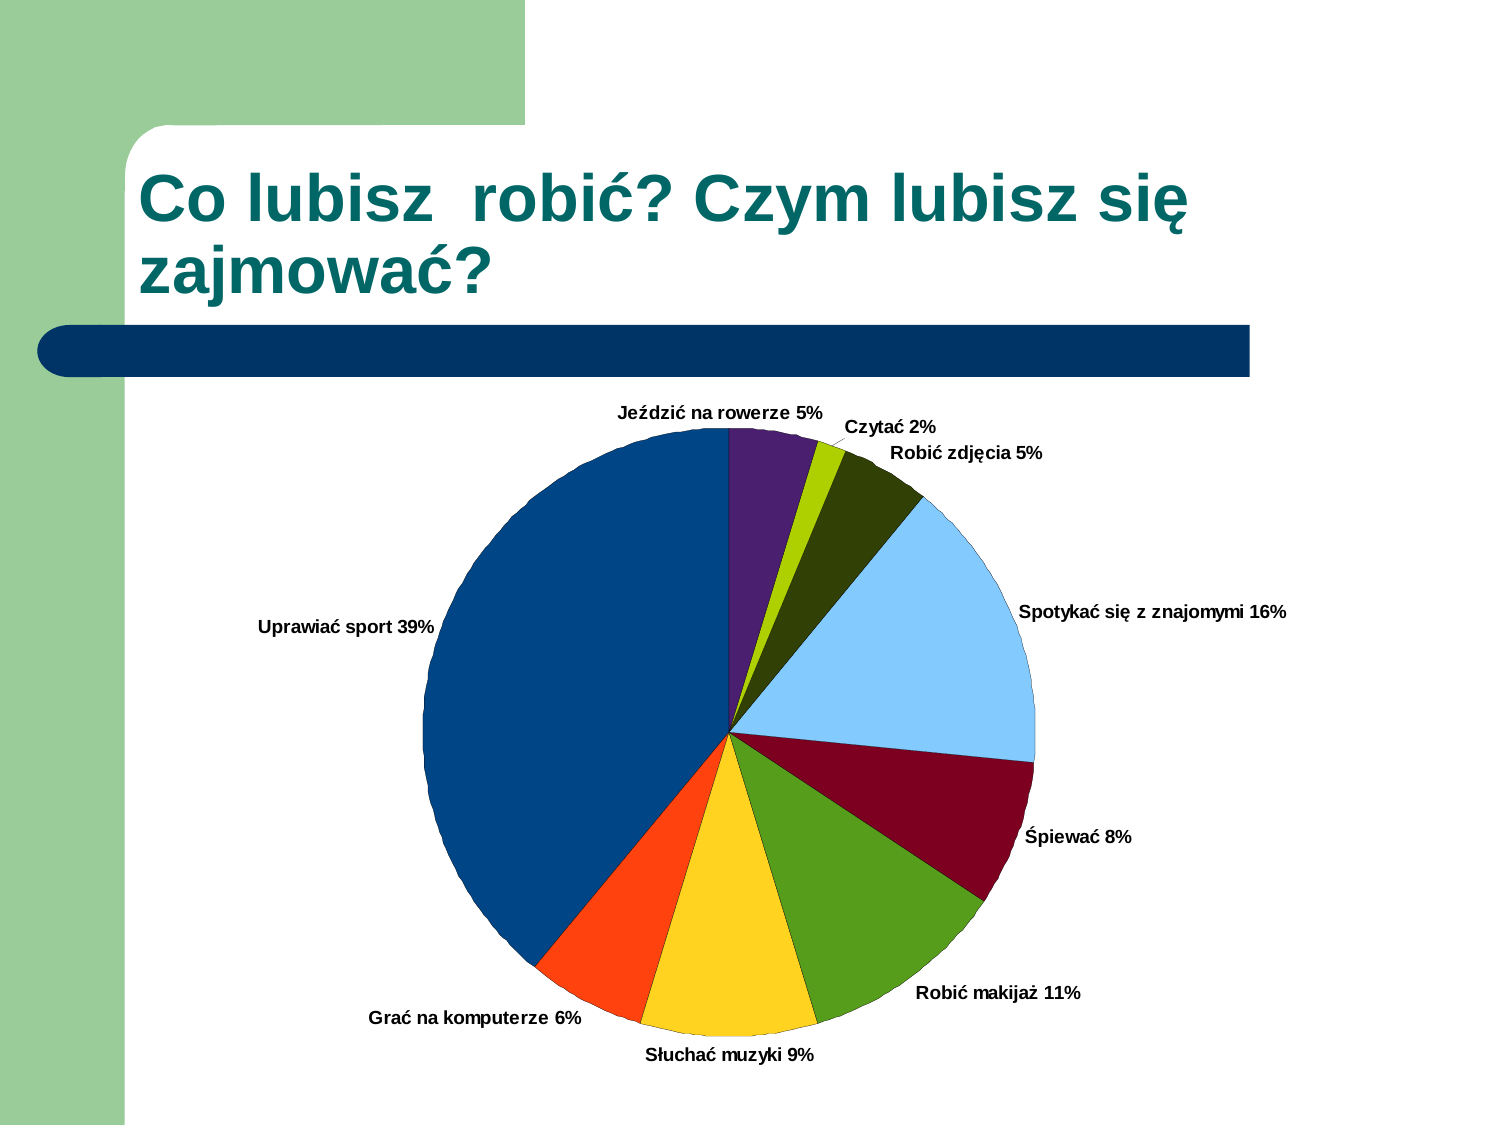

Co lubisz robić? Czym lubisz się zajmować?